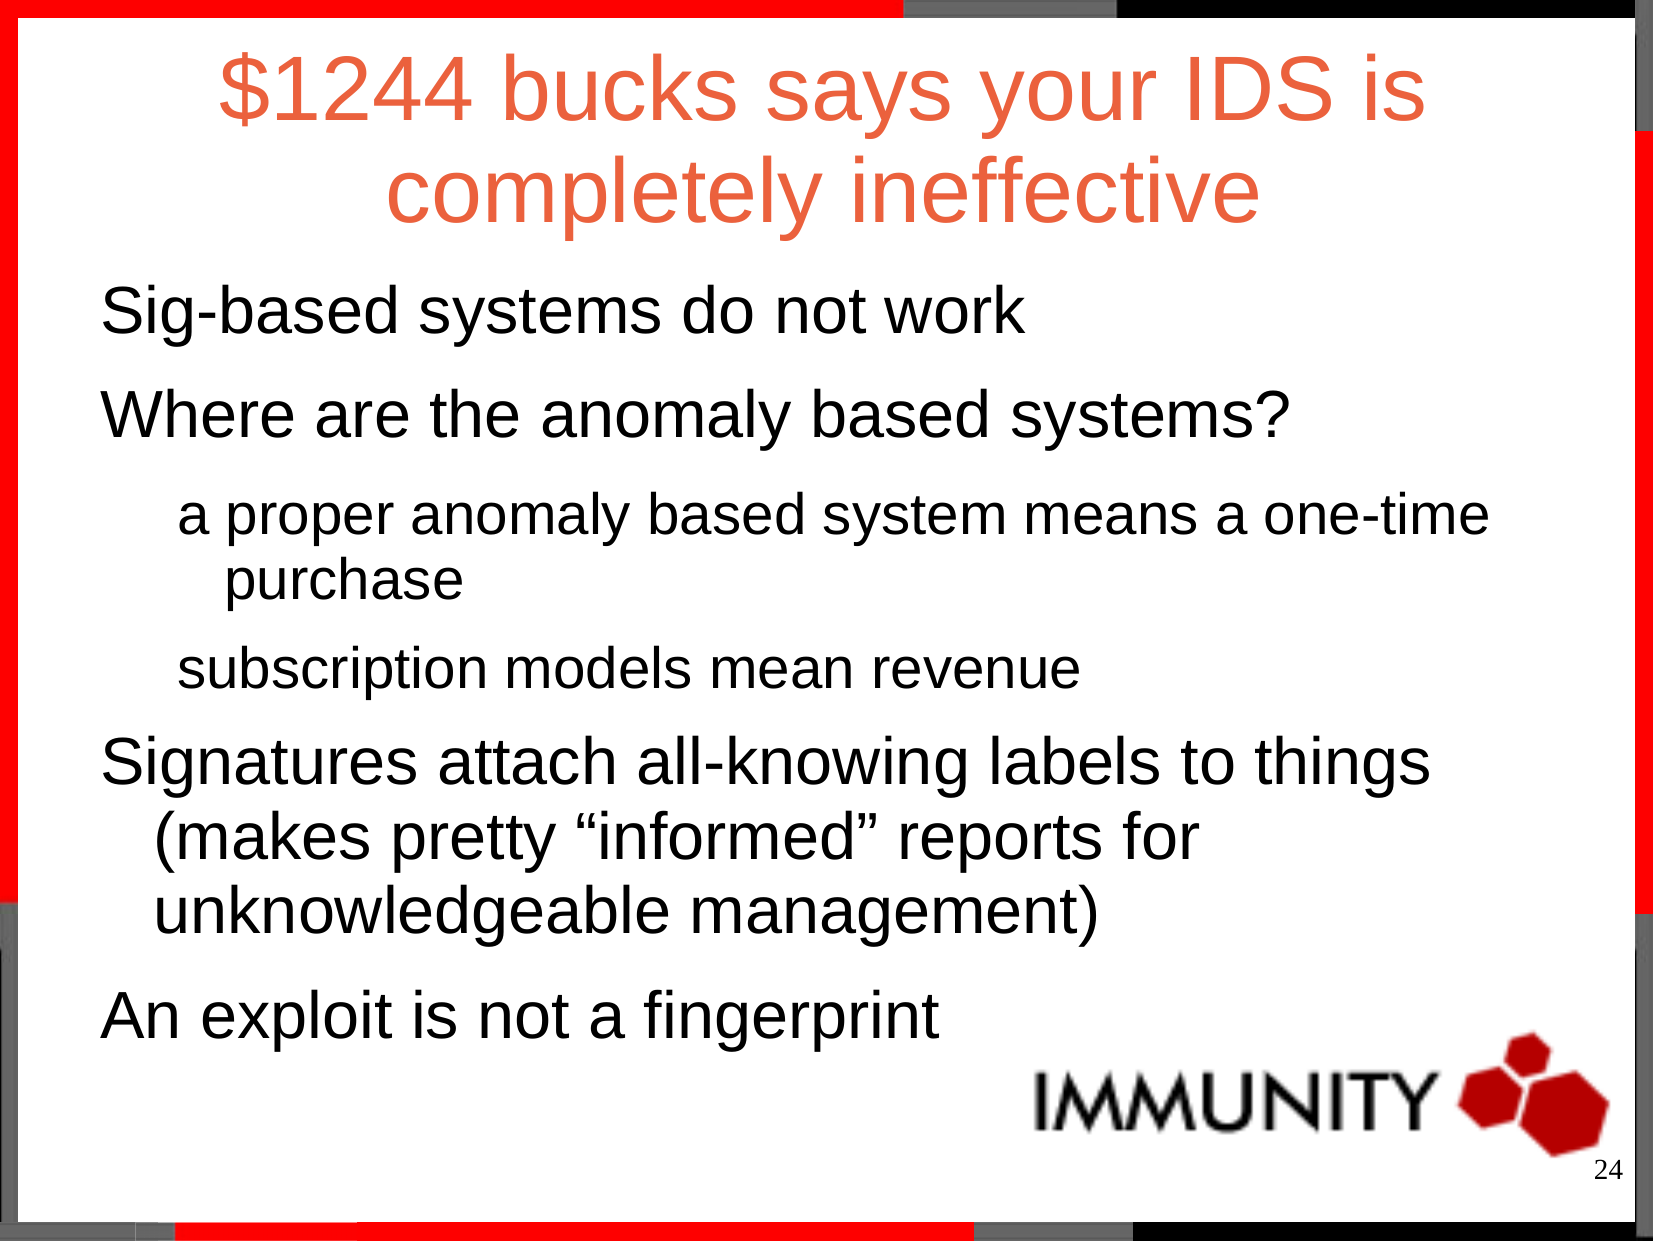

# $1244 bucks says your IDS is completely ineffective
Sig-based systems do not work
Where are the anomaly based systems?
a proper anomaly based system means a one-time purchase
subscription models mean revenue
Signatures attach all-knowing labels to things (makes pretty “informed” reports for unknowledgeable management)
An exploit is not a fingerprint